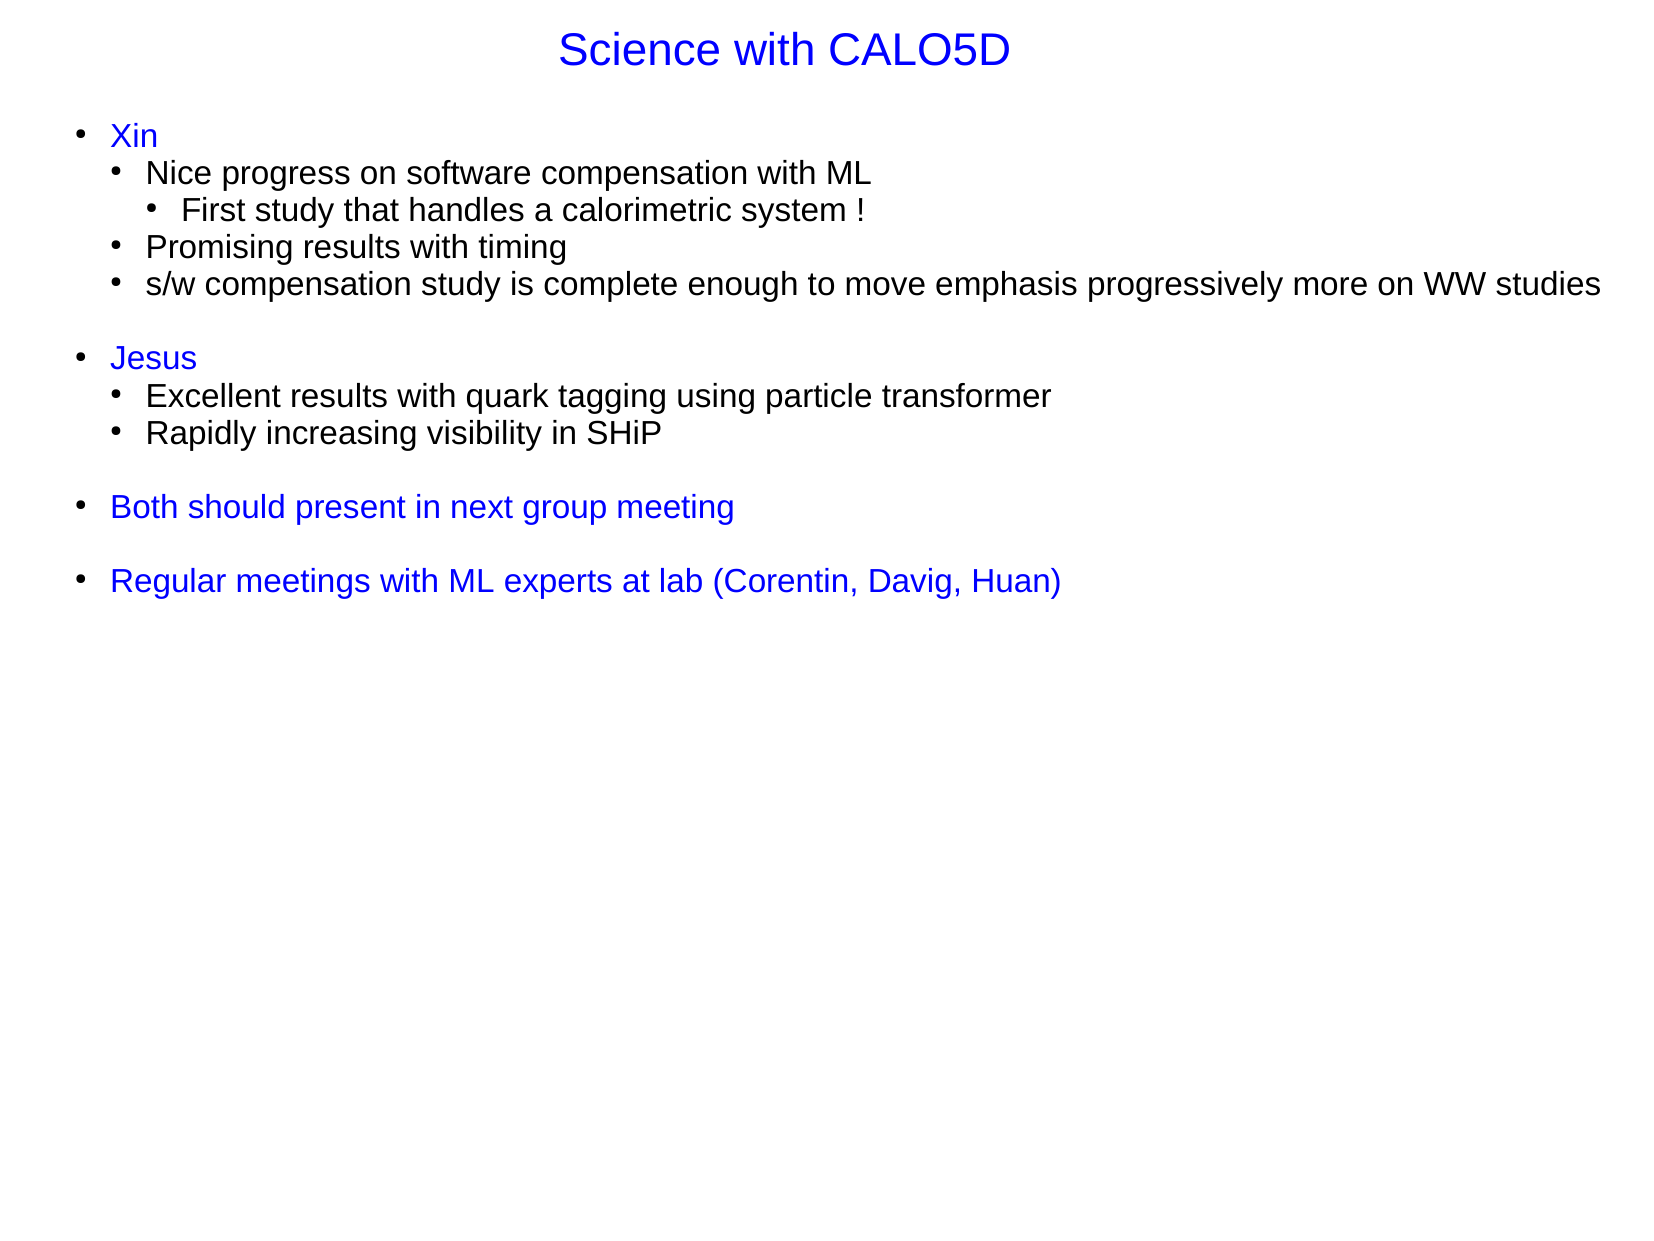

Science with CALO5D
Xin
Nice progress on software compensation with ML
First study that handles a calorimetric system !
Promising results with timing
s/w compensation study is complete enough to move emphasis progressively more on WW studies
Jesus
Excellent results with quark tagging using particle transformer
Rapidly increasing visibility in SHiP
Both should present in next group meeting
Regular meetings with ML experts at lab (Corentin, Davig, Huan)